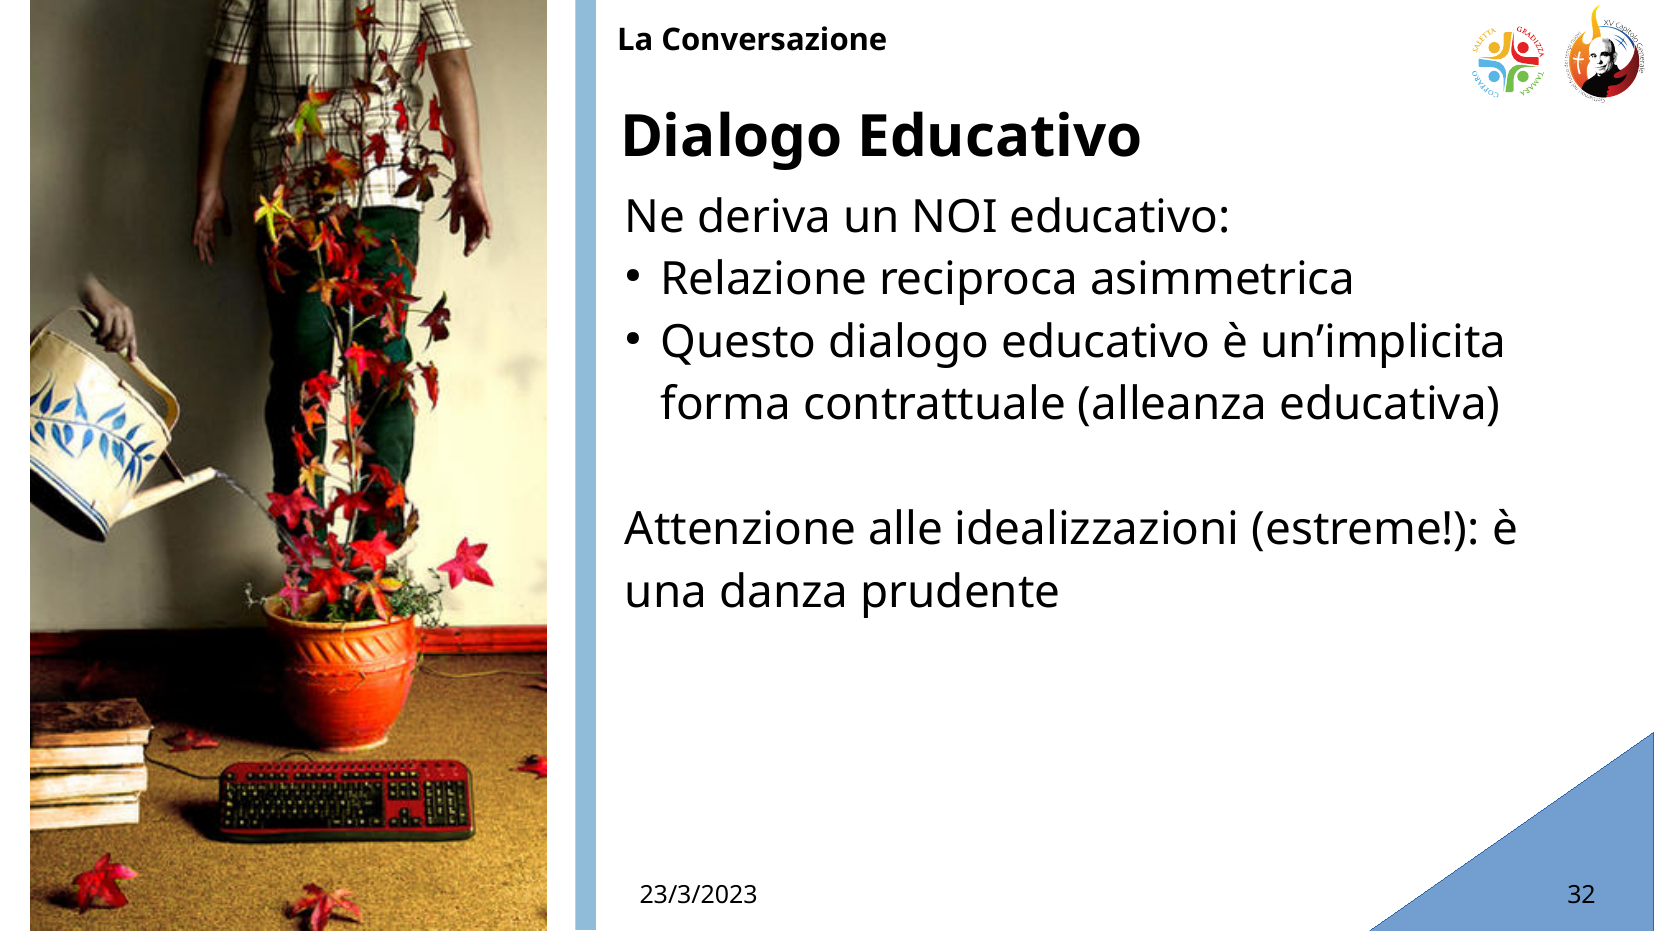

La Conversazione
Dialogo Educativo
# Ne deriva un NOI educativo:
Relazione reciproca asimmetrica
Questo dialogo educativo è un’implicita forma contrattuale (alleanza educativa)
Attenzione alle idealizzazioni (estreme!): è una danza prudente